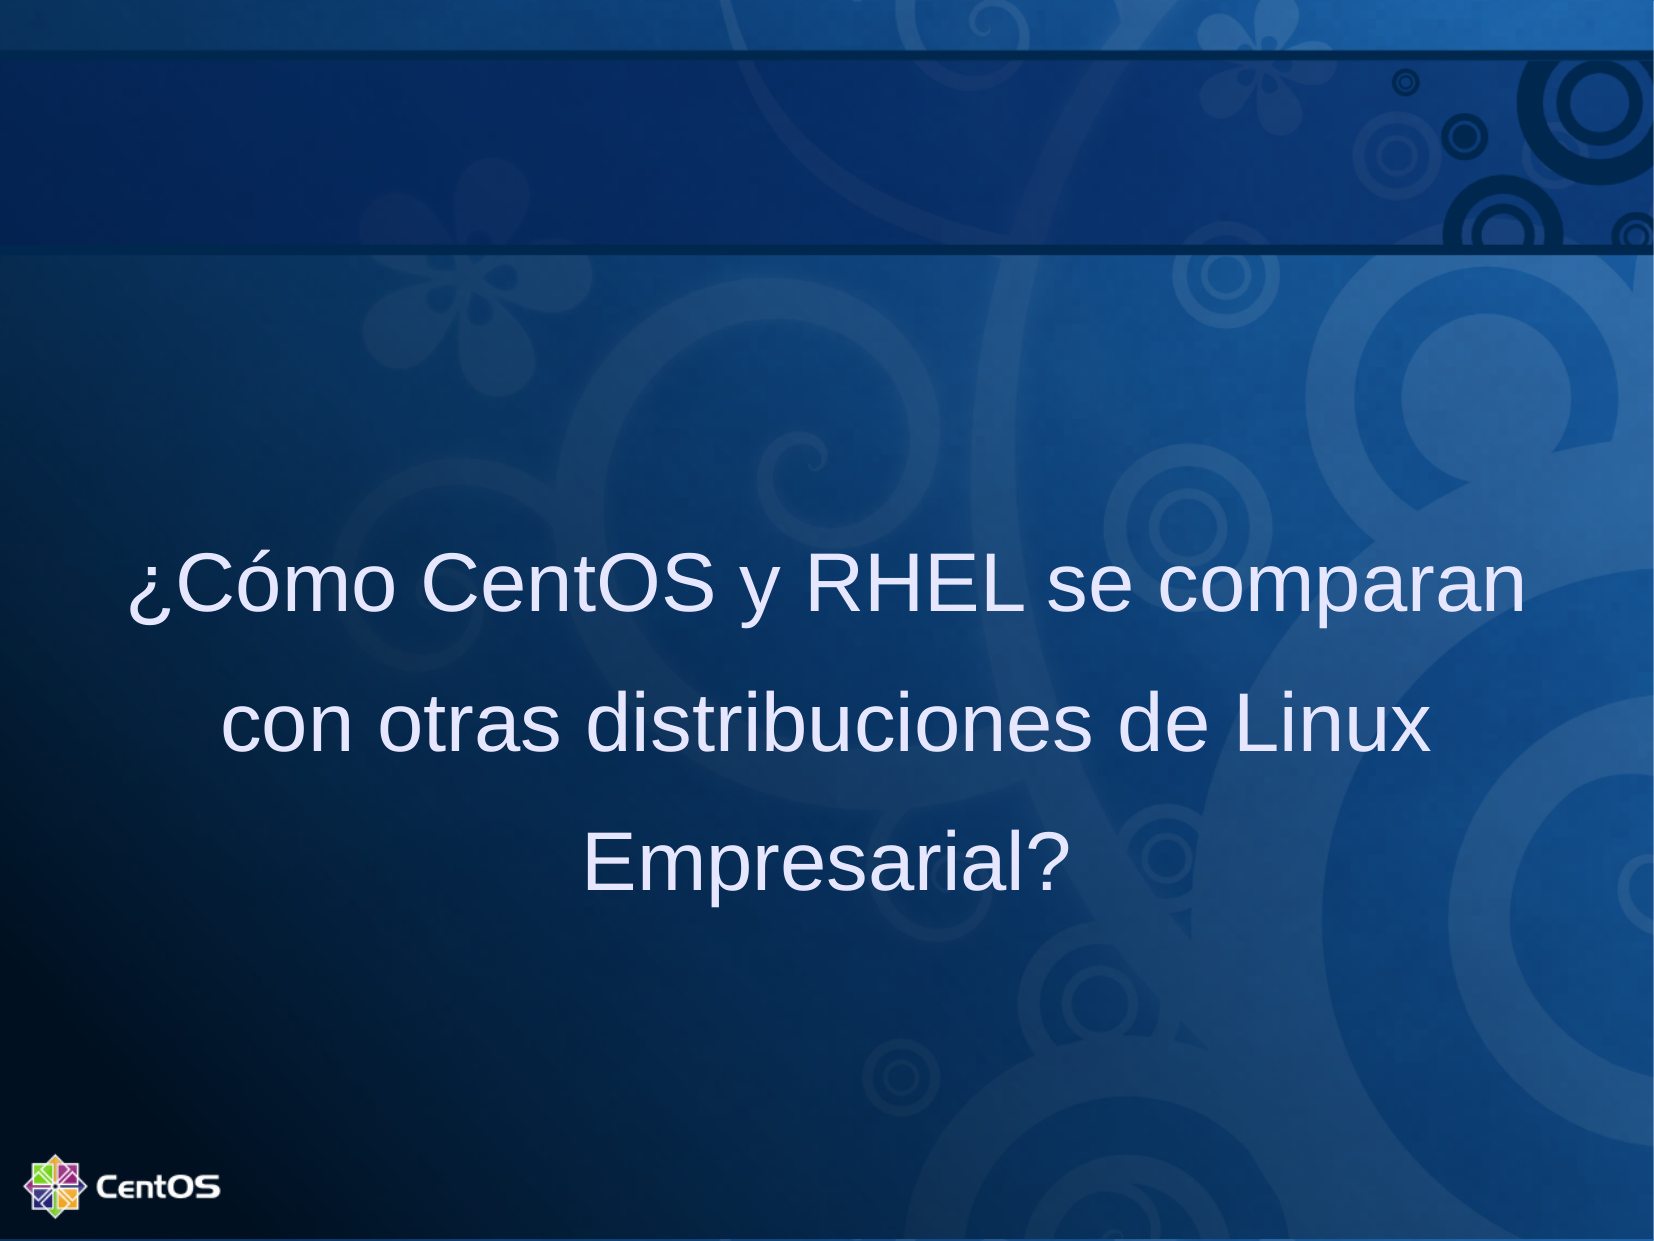

#
¿Cómo CentOS y RHEL se comparan con otras distribuciones de Linux Empresarial?